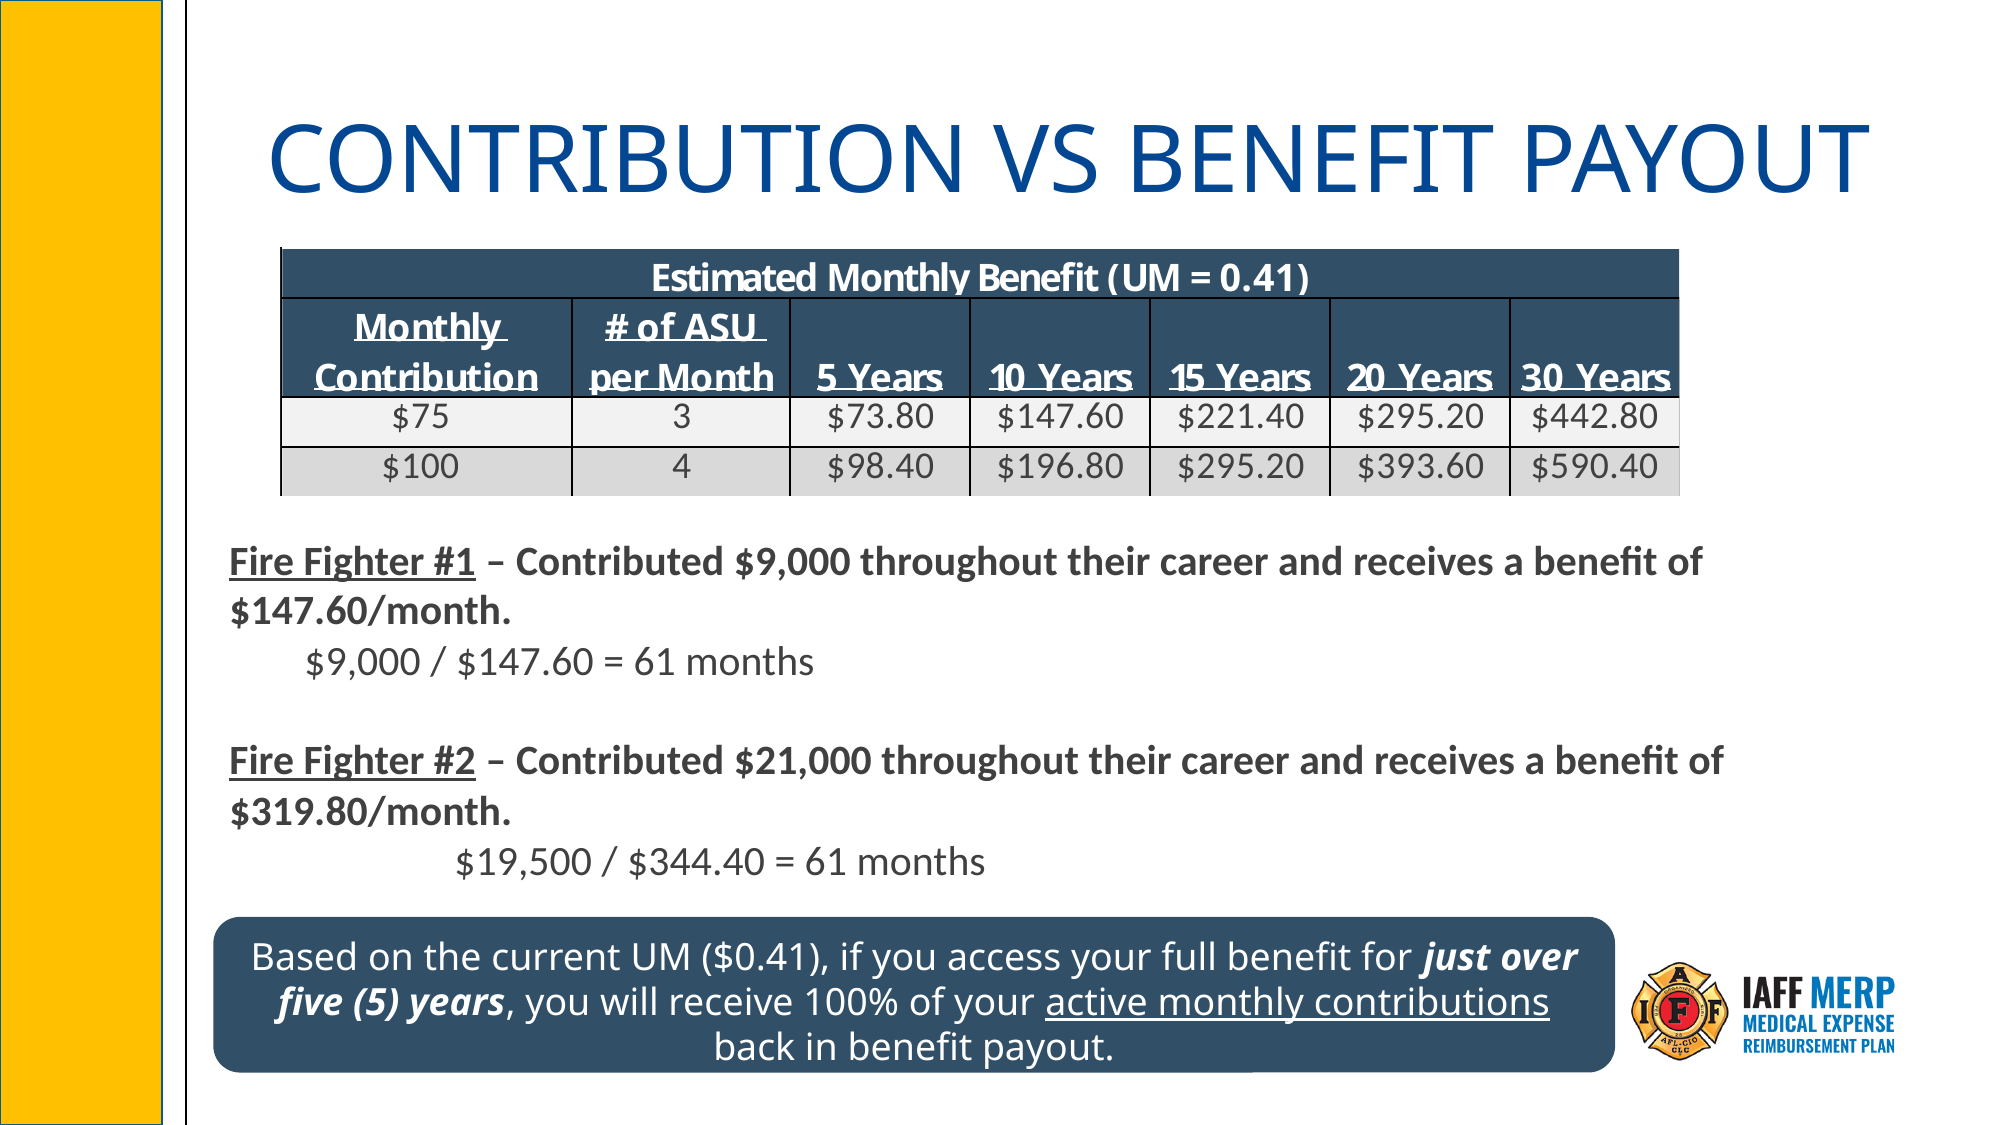

# Contribution vs benefit payout
Fire Fighter #1 – Contributed $9,000 throughout their career and receives a benefit of $147.60/month.
	$9,000 / $147.60 = 61 months
Fire Fighter #2 – Contributed $21,000 throughout their career and receives a benefit of $319.80/month.
	$19,500 / $344.40 = 61 months
Based on the current UM ($0.41), if you access your full benefit for just over five (5) years, you will receive 100% of your active monthly contributions back in benefit payout.